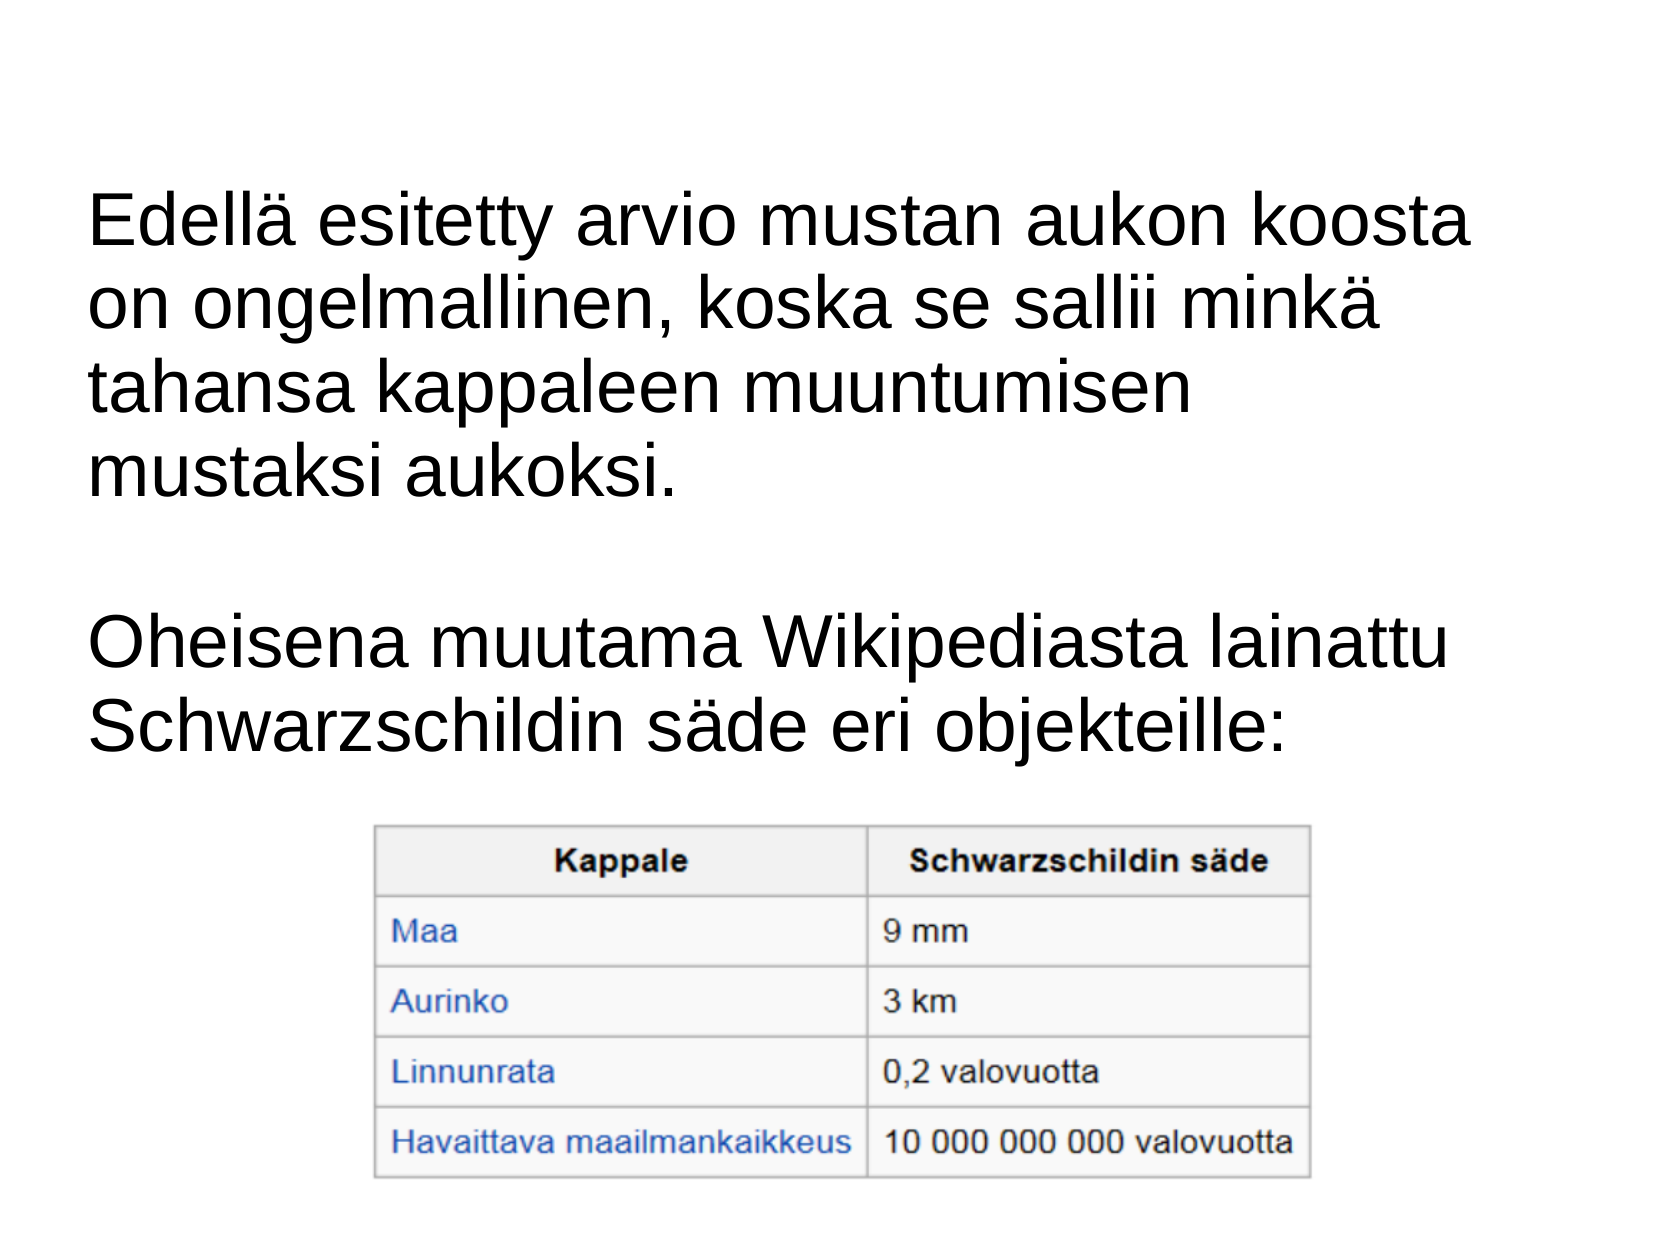

Edellä esitetty arvio mustan aukon koosta on ongelmallinen, koska se sallii minkä tahansa kappaleen muuntumisen mustaksi aukoksi.
Oheisena muutama Wikipediasta lainattu
Schwarzschildin säde eri objekteille: